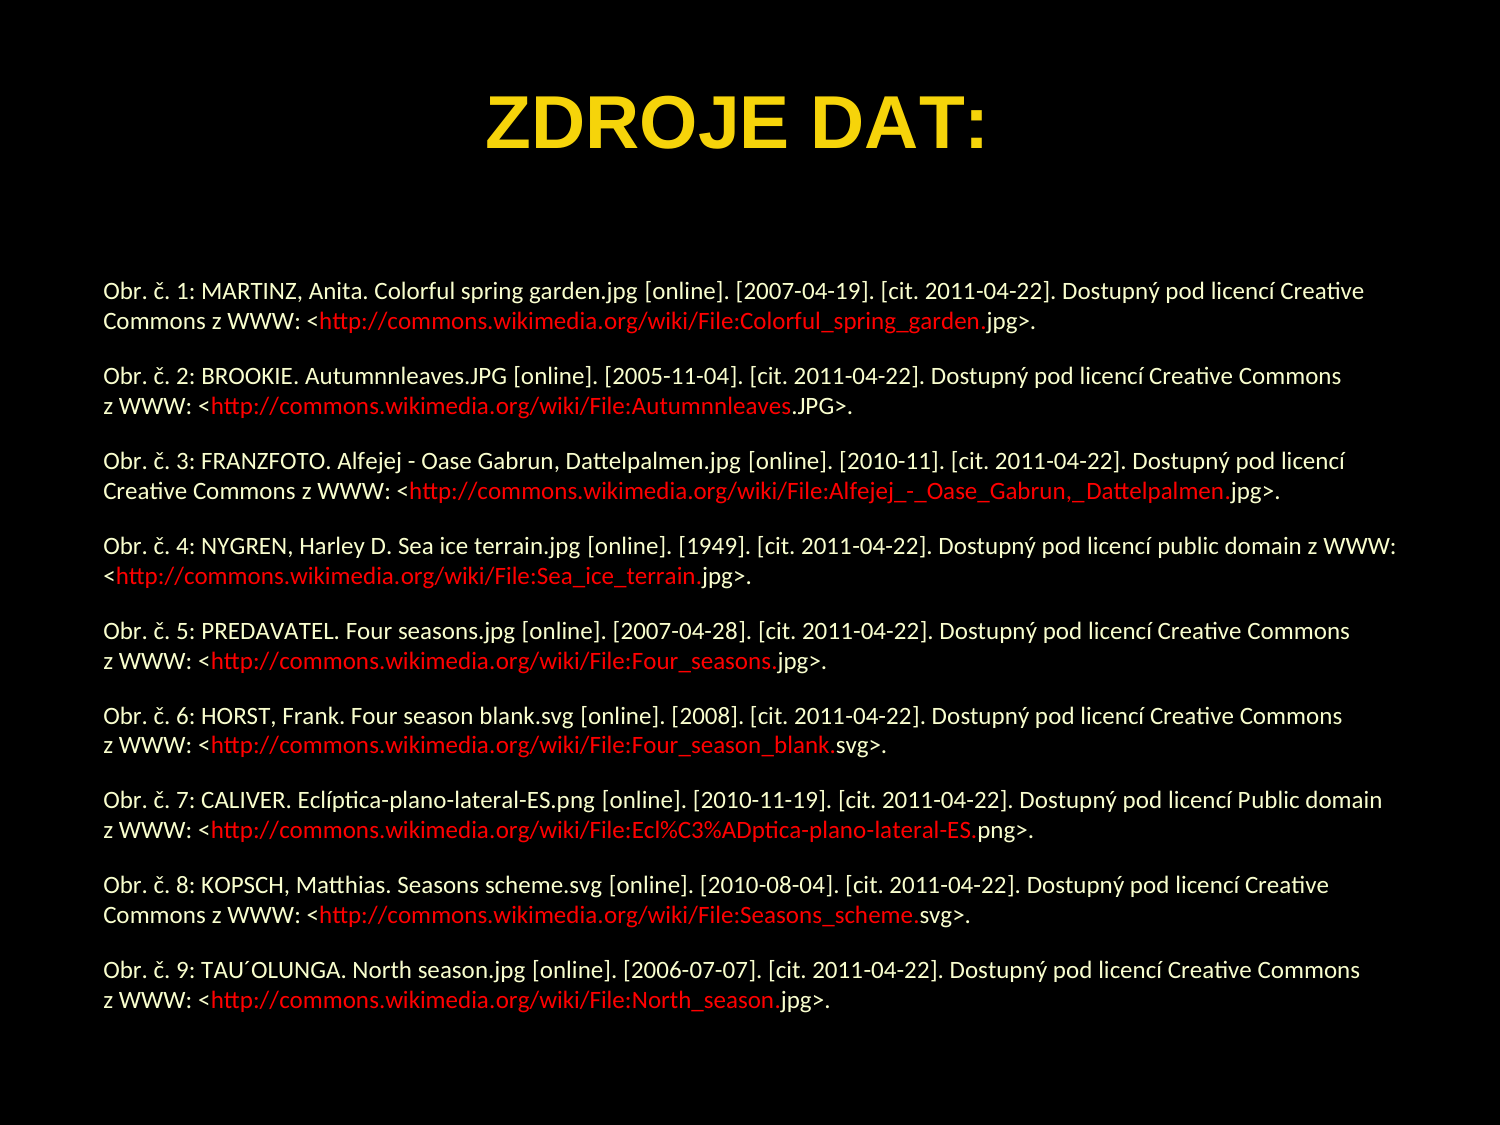

ZDROJE DAT:
Obr. č. 1: MARTINZ, Anita. Colorful spring garden.jpg [online]. [2007-04-19]. [cit. 2011-04-22]. Dostupný pod licencí Creative Commons z WWW: <http://commons.wikimedia.org/wiki/File:Colorful_spring_garden.jpg>.
Obr. č. 2: BROOKIE. Autumnnleaves.JPG [online]. [2005-11-04]. [cit. 2011-04-22]. Dostupný pod licencí Creative Commons
z WWW: <http://commons.wikimedia.org/wiki/File:Autumnnleaves.JPG>.
Obr. č. 3: FRANZFOTO. Alfejej - Oase Gabrun, Dattelpalmen.jpg [online]. [2010-11]. [cit. 2011-04-22]. Dostupný pod licencí Creative Commons z WWW: <http://commons.wikimedia.org/wiki/File:Alfejej_-_Oase_Gabrun,_Dattelpalmen.jpg>.
Obr. č. 4: NYGREN, Harley D. Sea ice terrain.jpg [online]. [1949]. [cit. 2011-04-22]. Dostupný pod licencí public domain z WWW: <http://commons.wikimedia.org/wiki/File:Sea_ice_terrain.jpg>.
Obr. č. 5: PREDAVATEL. Four seasons.jpg [online]. [2007-04-28]. [cit. 2011-04-22]. Dostupný pod licencí Creative Commons
z WWW: <http://commons.wikimedia.org/wiki/File:Four_seasons.jpg>.
Obr. č. 6: HORST, Frank. Four season blank.svg [online]. [2008]. [cit. 2011-04-22]. Dostupný pod licencí Creative Commons
z WWW: <http://commons.wikimedia.org/wiki/File:Four_season_blank.svg>.
Obr. č. 7: CALIVER. Eclíptica-plano-lateral-ES.png [online]. [2010-11-19]. [cit. 2011-04-22]. Dostupný pod licencí Public domain
z WWW: <http://commons.wikimedia.org/wiki/File:Ecl%C3%ADptica-plano-lateral-ES.png>.
Obr. č. 8: KOPSCH, Matthias. Seasons scheme.svg [online]. [2010-08-04]. [cit. 2011-04-22]. Dostupný pod licencí Creative Commons z WWW: <http://commons.wikimedia.org/wiki/File:Seasons_scheme.svg>.
Obr. č. 9: TAU´OLUNGA. North season.jpg [online]. [2006-07-07]. [cit. 2011-04-22]. Dostupný pod licencí Creative Commons
z WWW: <http://commons.wikimedia.org/wiki/File:North_season.jpg>.